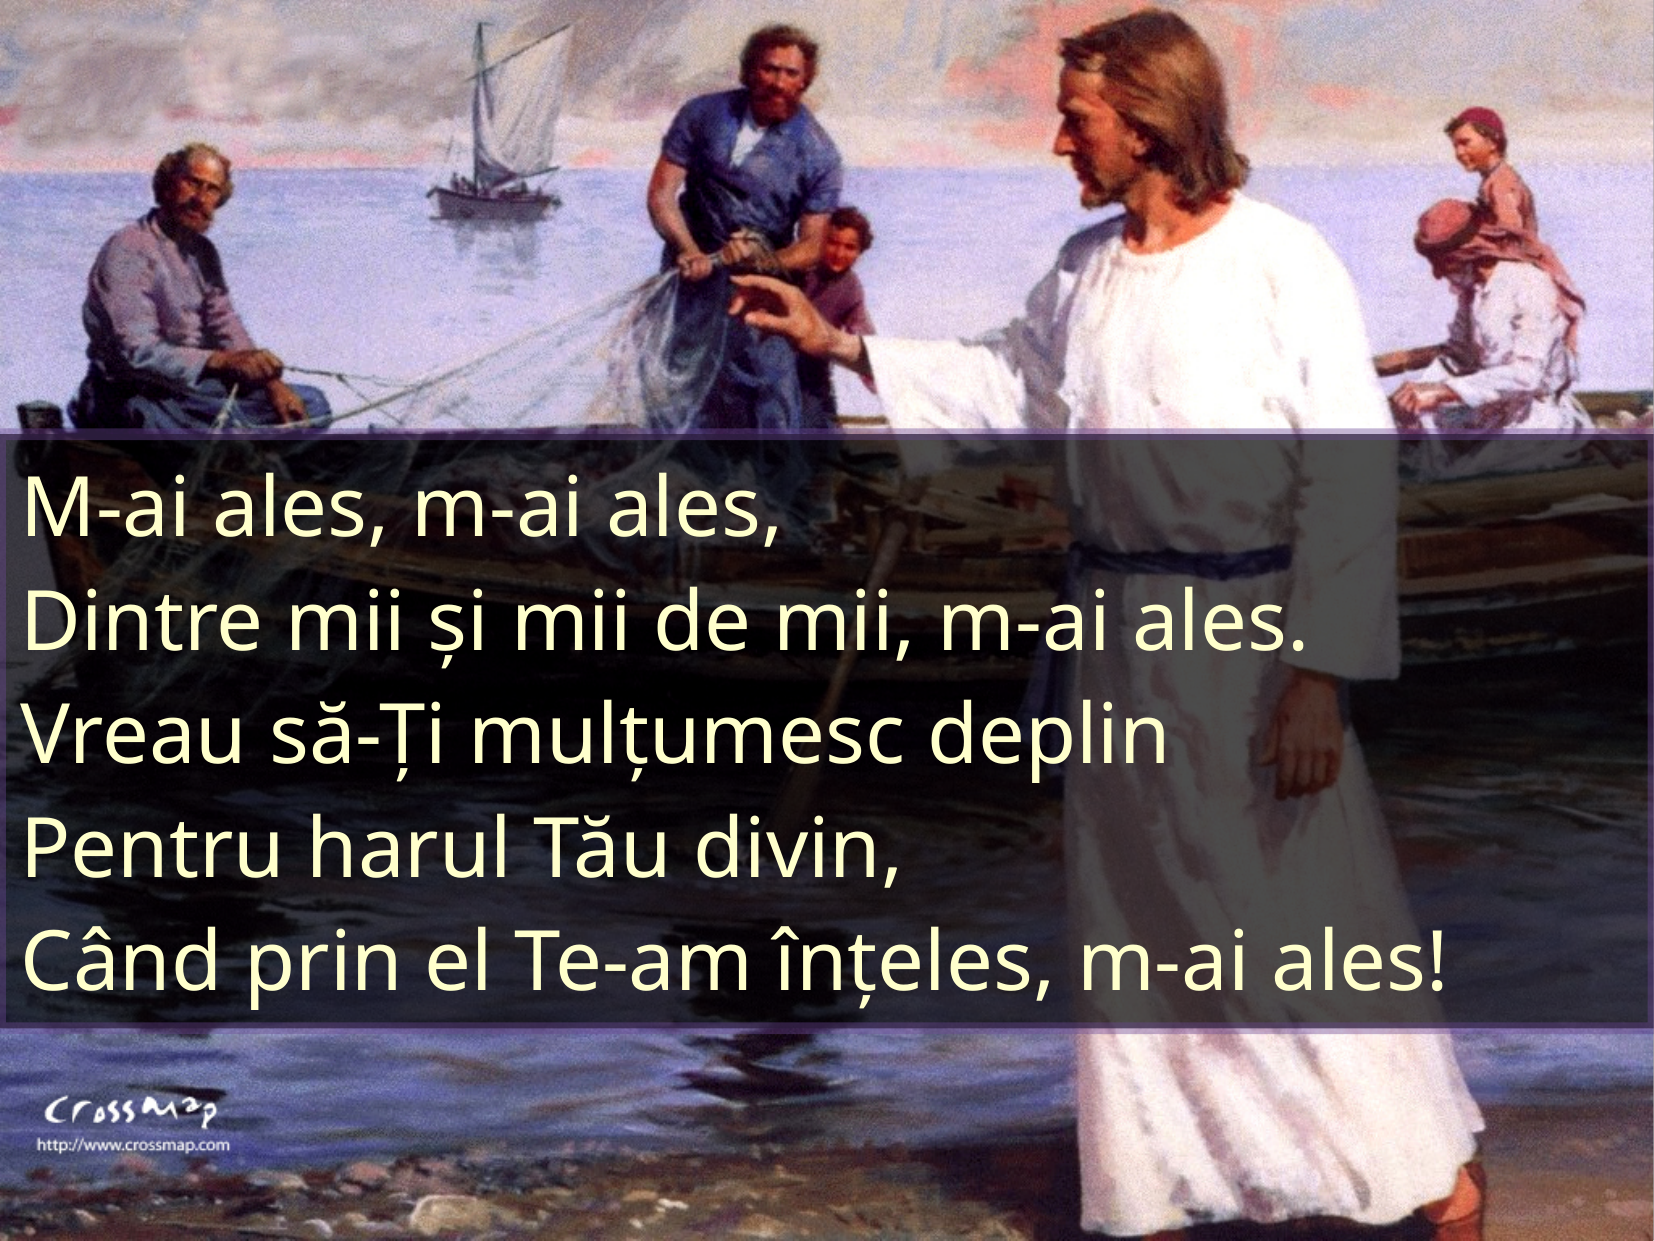

M-ai ales, m-ai ales,
Dintre mii şi mii de mii, m-ai ales.
Vreau să-Ţi mulţumesc deplin
Pentru harul Tău divin,
Când prin el Te-am înţeles, m-ai ales!